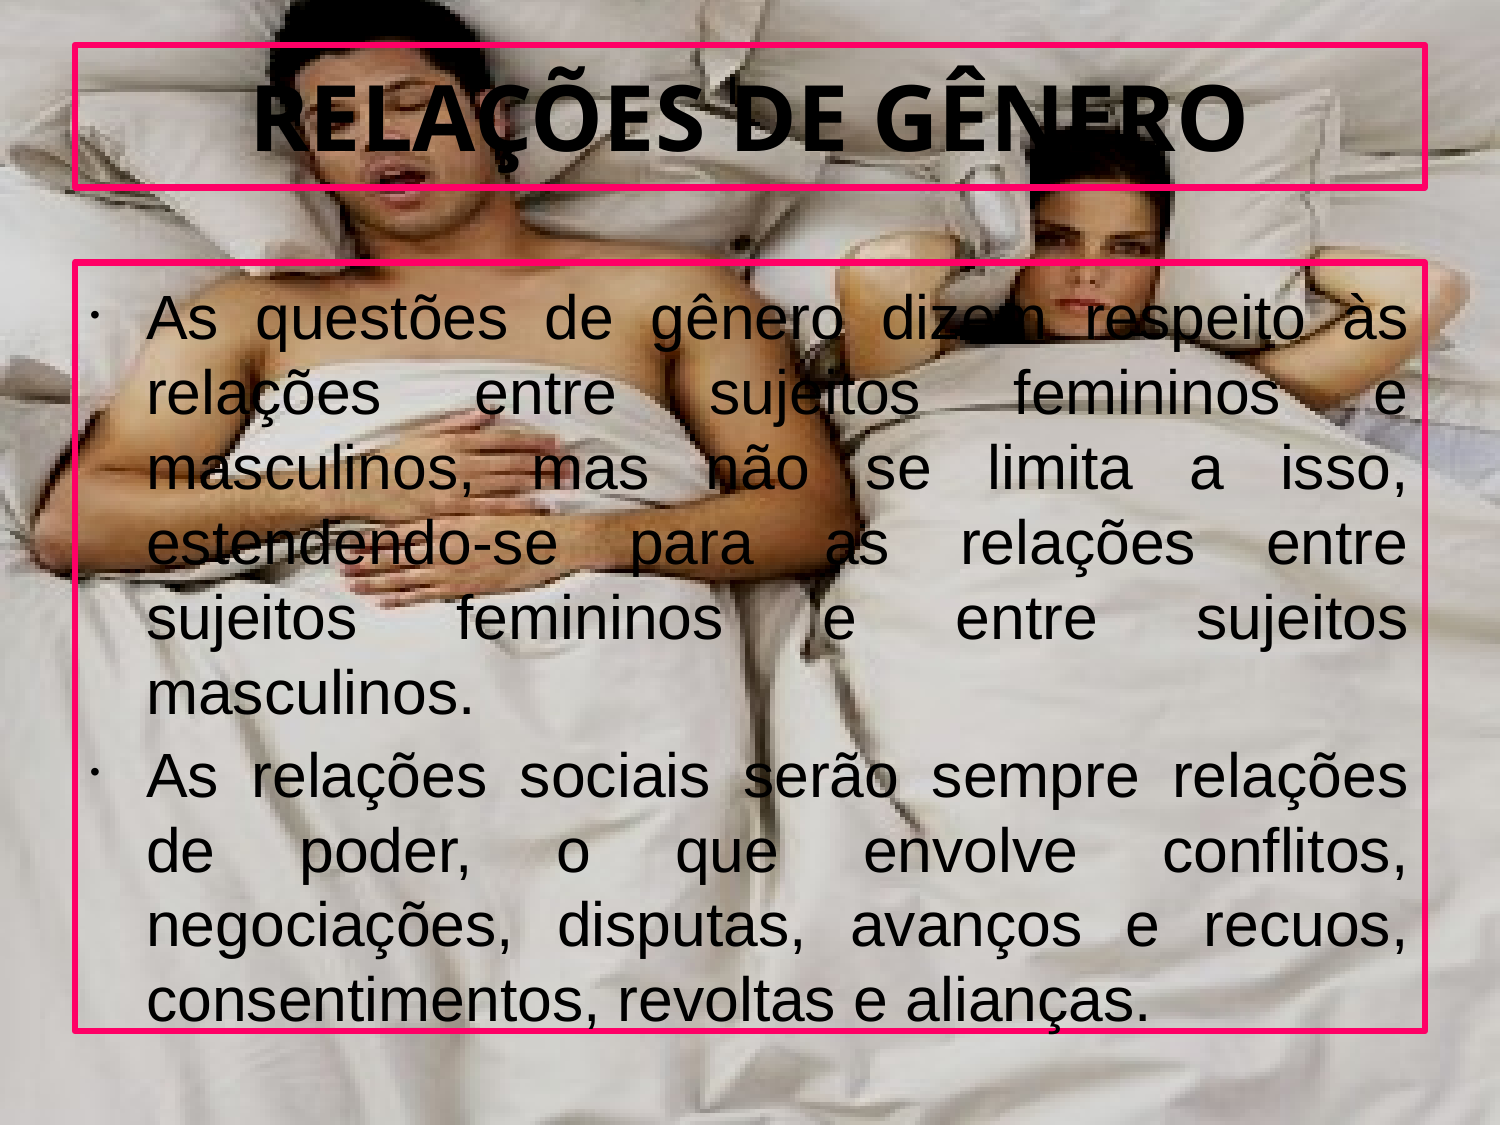

RELAÇÕES DE GÊNERO
As questões de gênero dizem respeito às relações entre sujeitos femininos e masculinos, mas não se limita a isso, estendendo-se para as relações entre sujeitos femininos e entre sujeitos masculinos.
As relações sociais serão sempre relações de poder, o que envolve conflitos, negociações, disputas, avanços e recuos, consentimentos, revoltas e alianças.